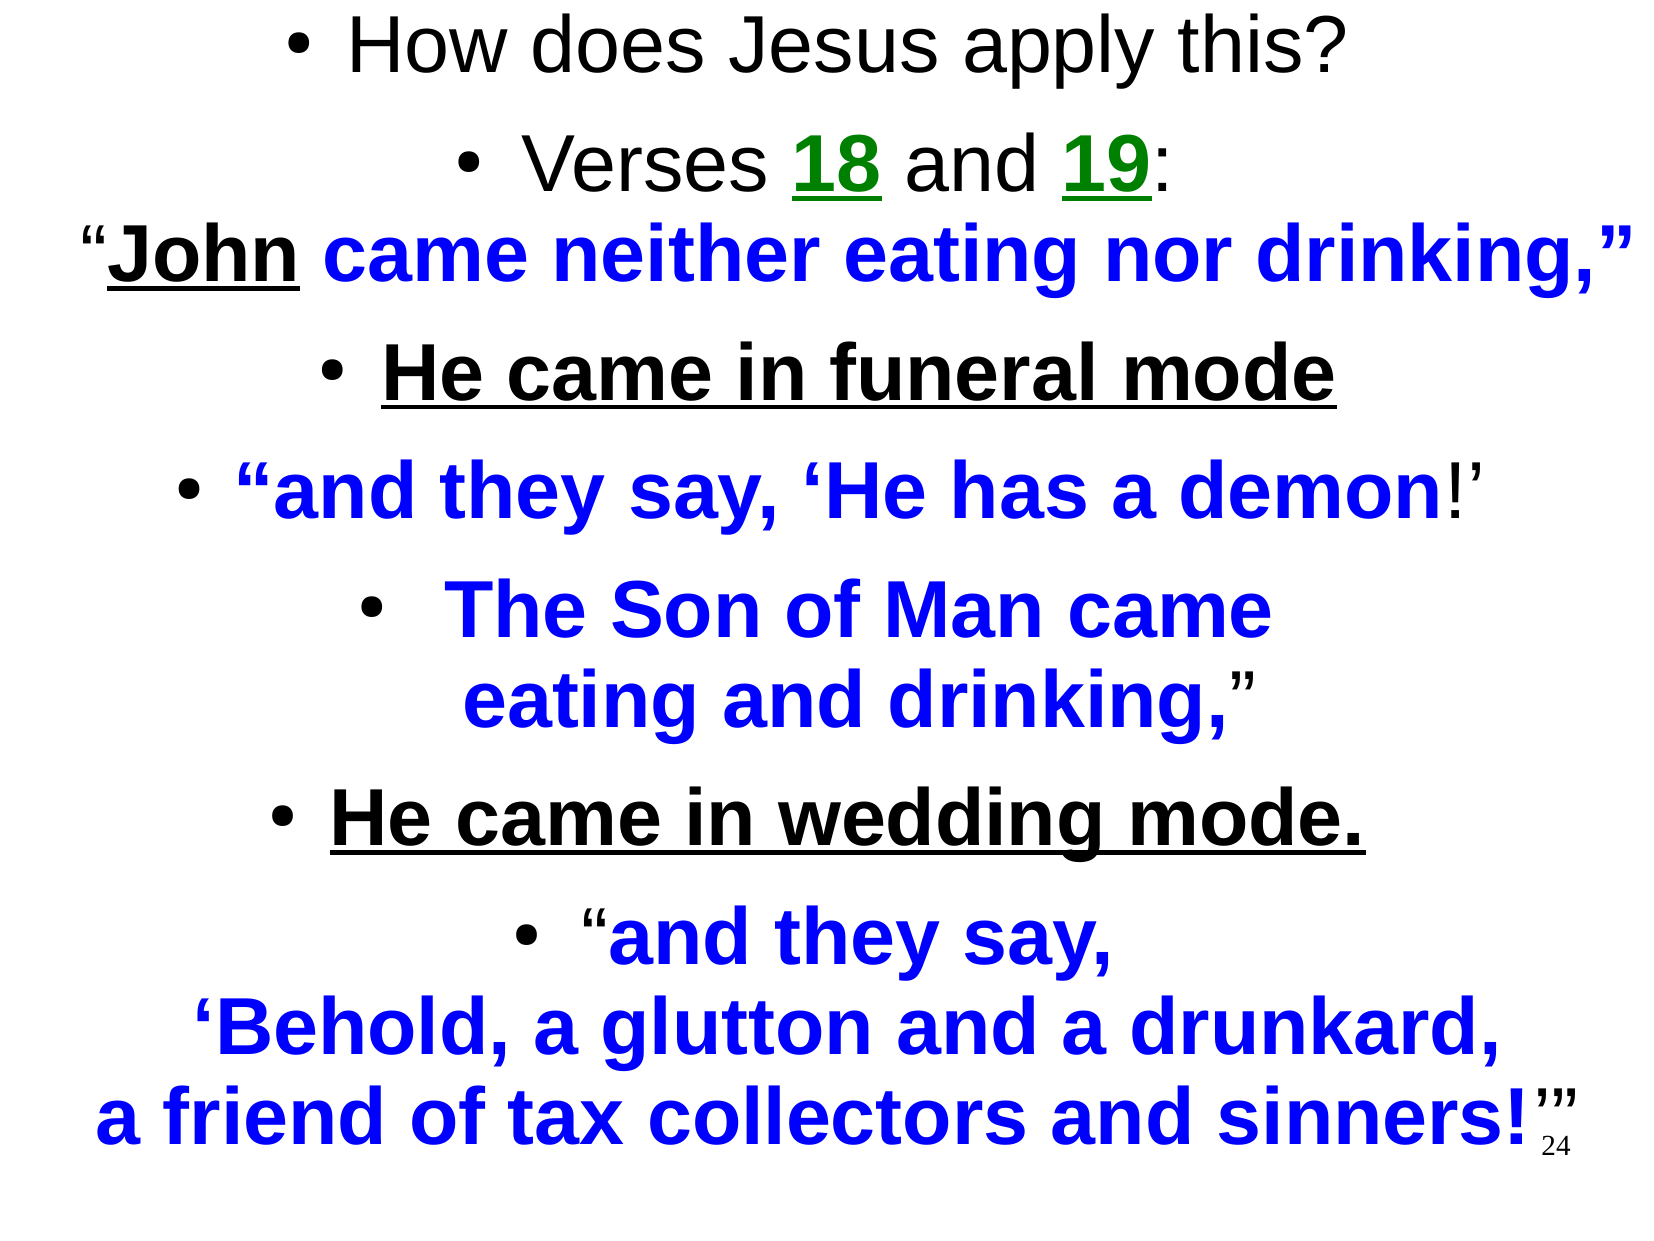

# How does Jesus apply this?
Verses 18 and 19:
“John came neither eating nor drinking,”
He came in funeral mode
“and they say, ‘He has a demon!’
 The Son of Man came
eating and drinking,”
He came in wedding mode.
“and they say,
‘Behold, a glutton and a drunkard,
a friend of tax collectors and sinners!’”
24